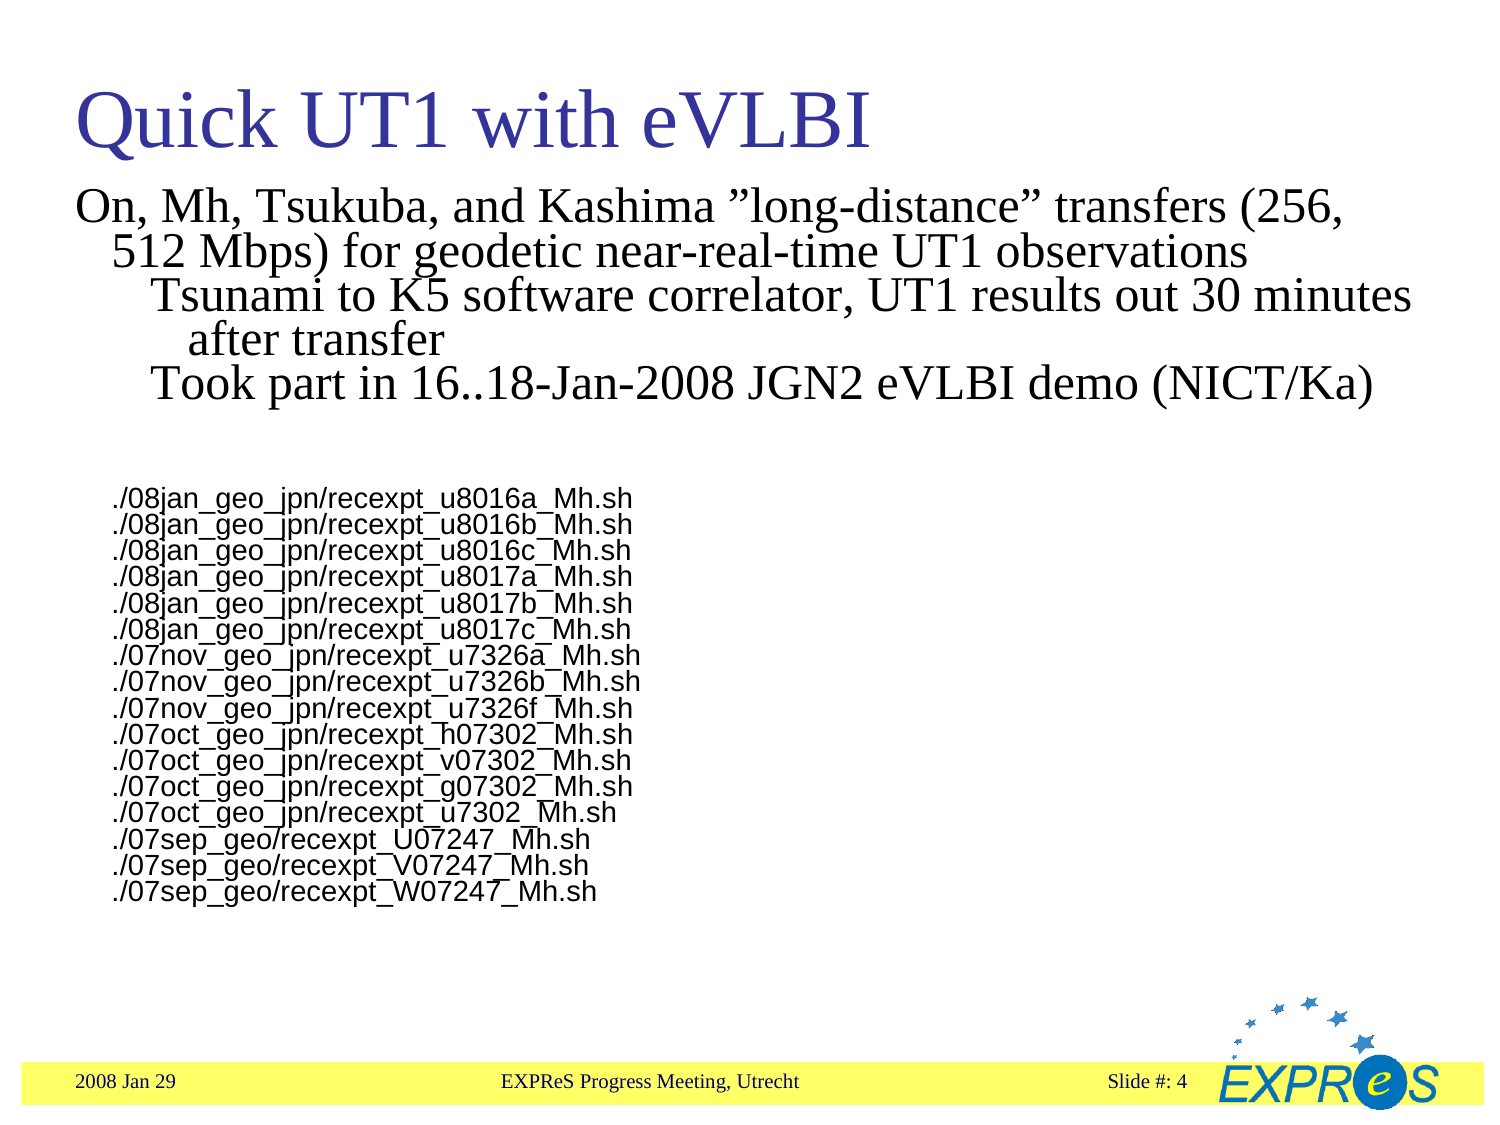

# Quick UT1 with eVLBI
On, Mh, Tsukuba, and Kashima ”long-distance” transfers (256, 512 Mbps) for geodetic near-real-time UT1 observations
Tsunami to K5 software correlator, UT1 results out 30 minutes after transfer
Took part in 16..18-Jan-2008 JGN2 eVLBI demo (NICT/Ka)
./08jan_geo_jpn/recexpt_u8016a_Mh.sh
./08jan_geo_jpn/recexpt_u8016b_Mh.sh
./08jan_geo_jpn/recexpt_u8016c_Mh.sh
./08jan_geo_jpn/recexpt_u8017a_Mh.sh
./08jan_geo_jpn/recexpt_u8017b_Mh.sh
./08jan_geo_jpn/recexpt_u8017c_Mh.sh
./07nov_geo_jpn/recexpt_u7326a_Mh.sh
./07nov_geo_jpn/recexpt_u7326b_Mh.sh
./07nov_geo_jpn/recexpt_u7326f_Mh.sh
./07oct_geo_jpn/recexpt_h07302_Mh.sh
./07oct_geo_jpn/recexpt_v07302_Mh.sh
./07oct_geo_jpn/recexpt_g07302_Mh.sh
./07oct_geo_jpn/recexpt_u7302_Mh.sh
./07sep_geo/recexpt_U07247_Mh.sh
./07sep_geo/recexpt_V07247_Mh.sh
./07sep_geo/recexpt_W07247_Mh.sh